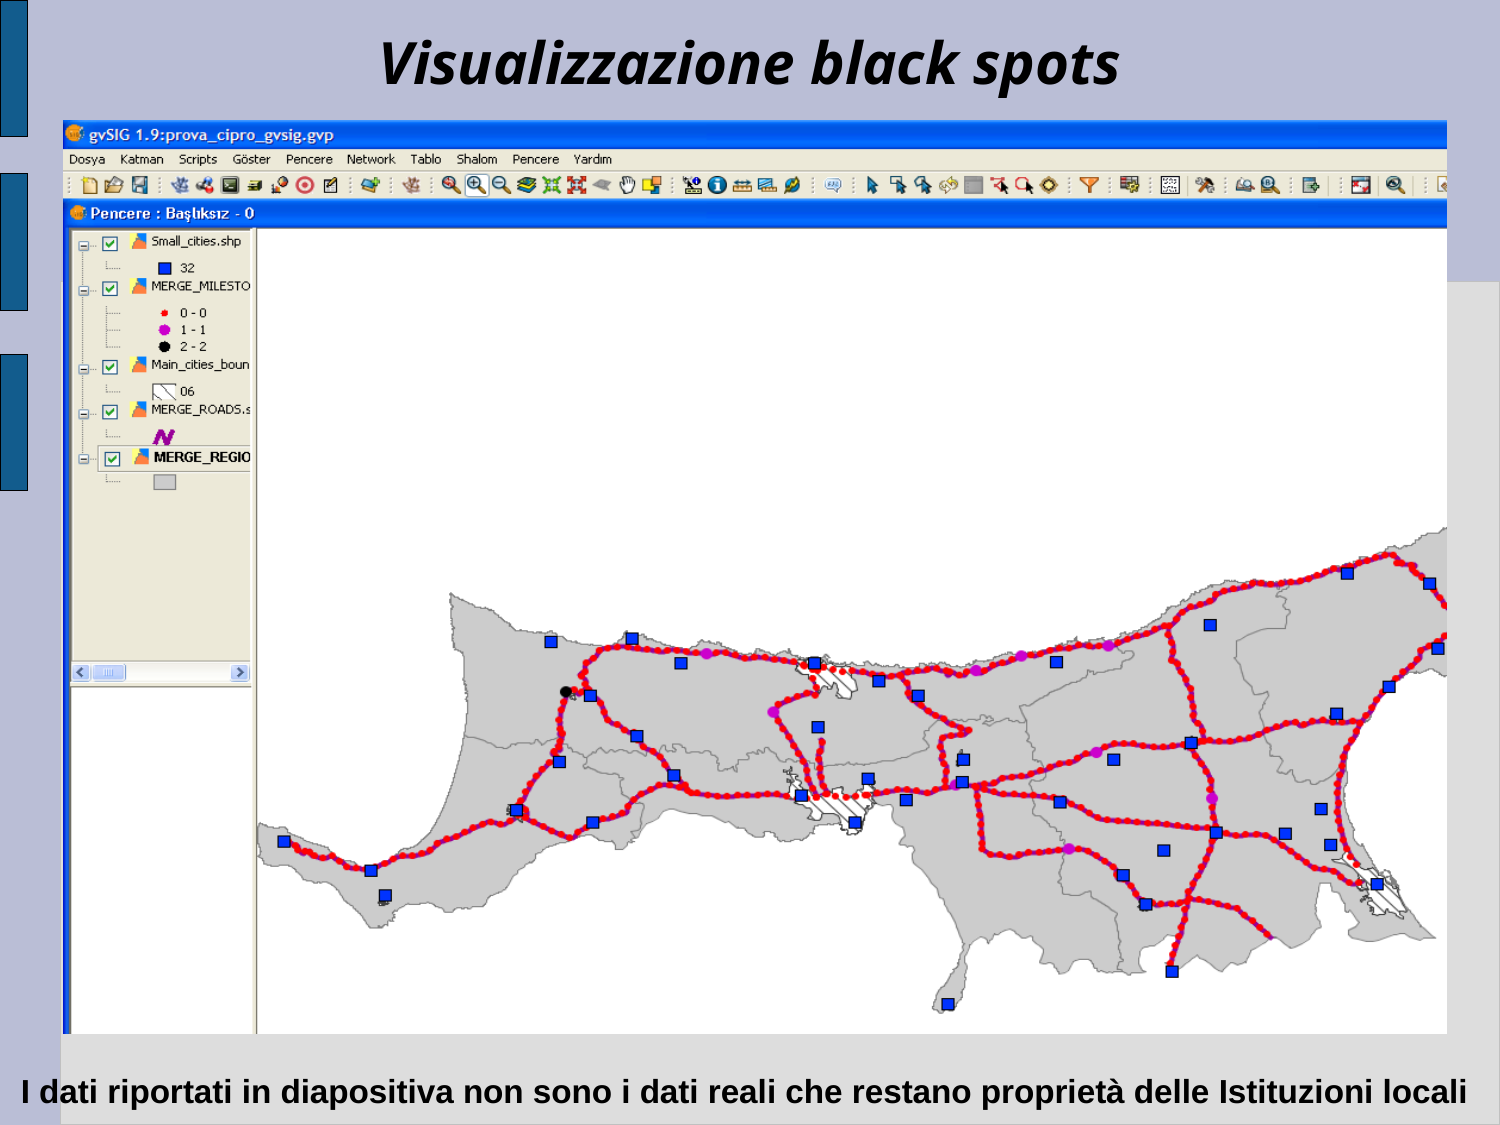

Visualizzazione black spots
I dati riportati in diapositiva non sono i dati reali che restano proprietà delle Istituzioni locali